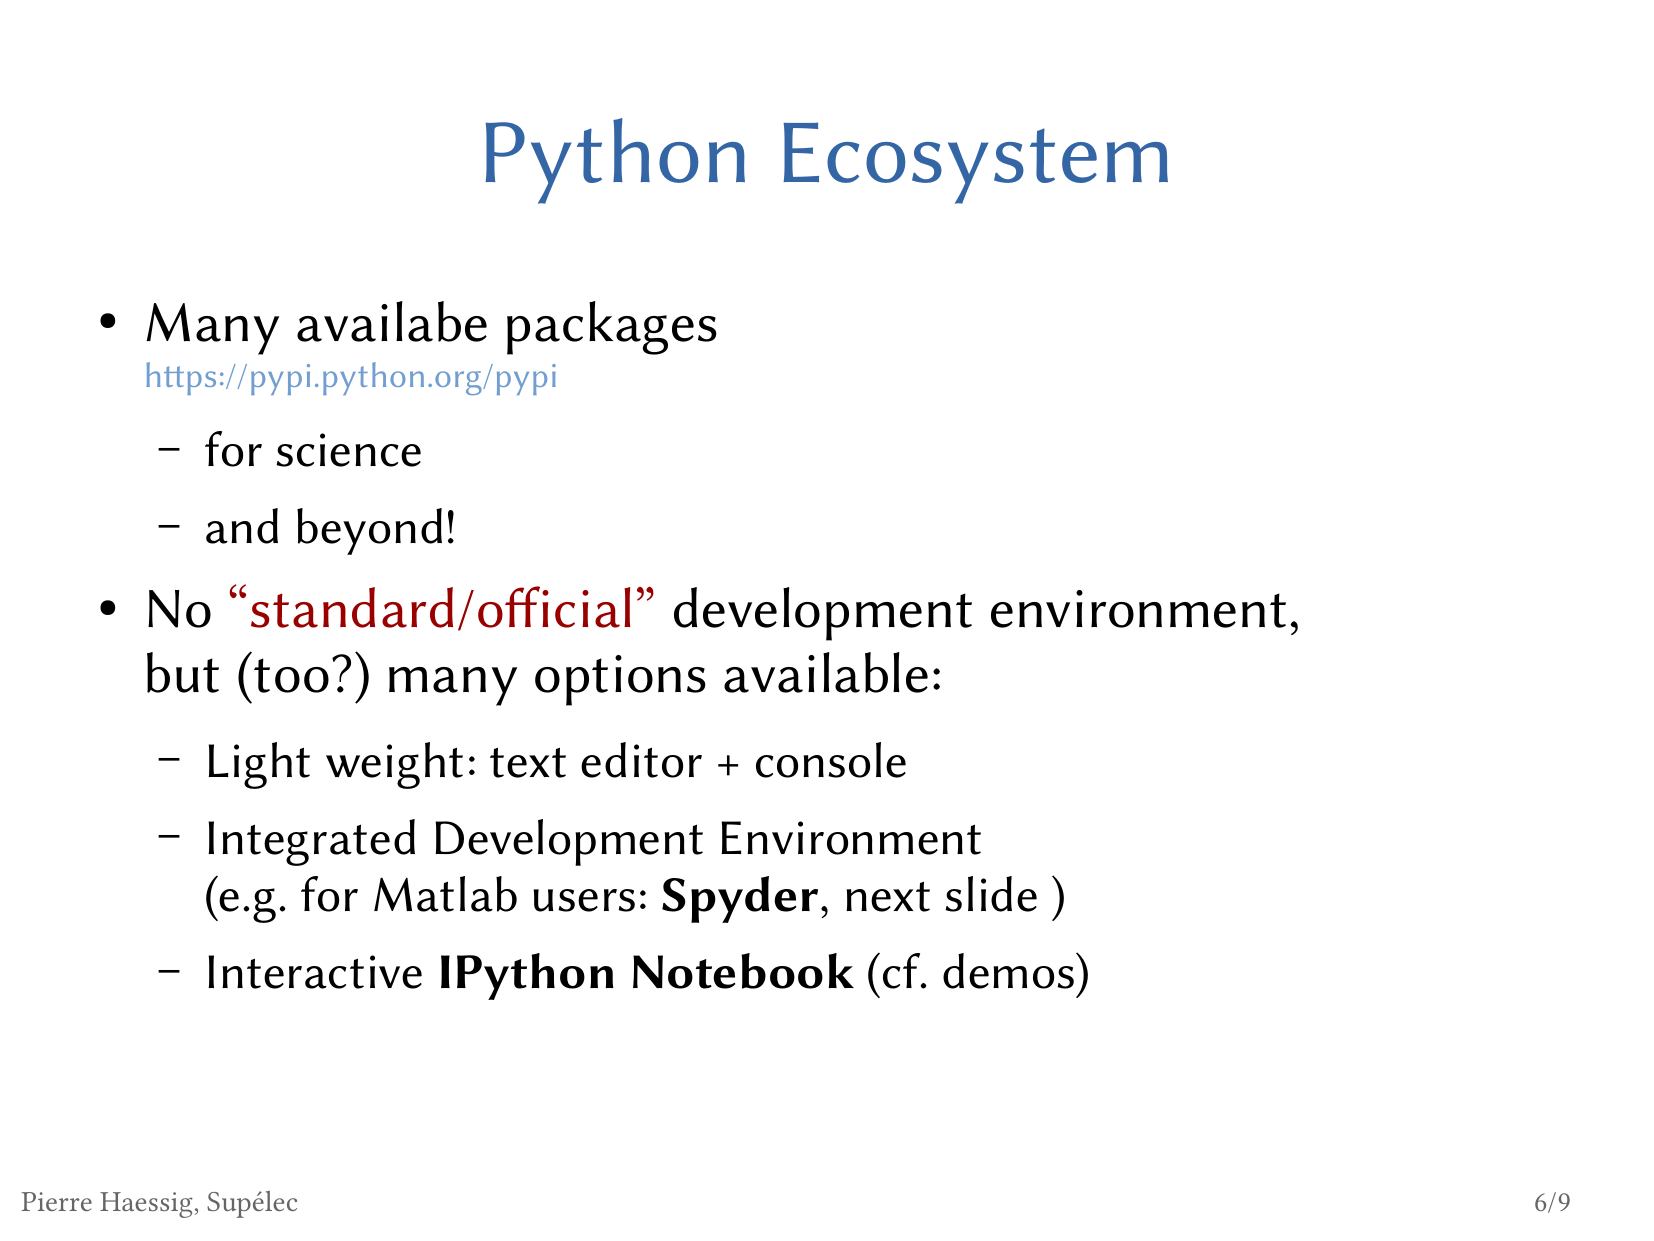

# Python Ecosystem
Many availabe packages
https://pypi.python.org/pypi
for science
and beyond!
No “standard/official” development environment,
but (too?) many options available:
Light weight: text editor + console
Integrated Development Environment
(e.g. for Matlab users: Spyder, next slide )
Interactive IPython Notebook (cf. demos)
6